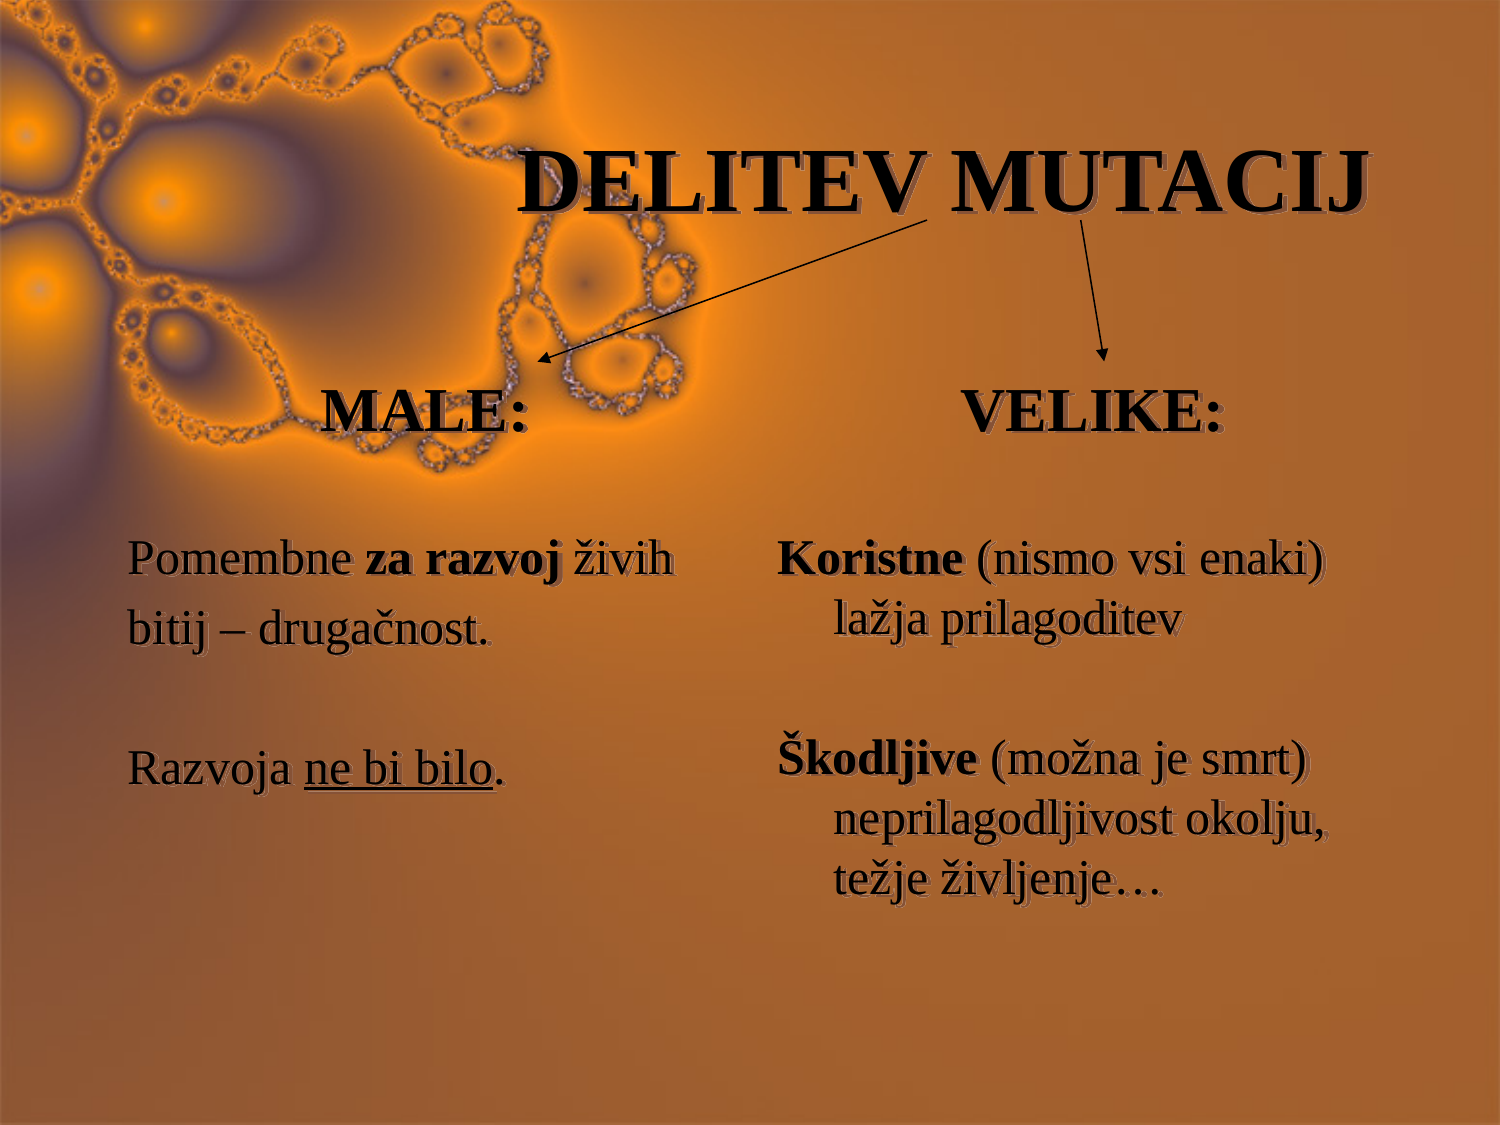

# DELITEV MUTACIJ
MALE:
Pomembne za razvoj živih
bitij – drugačnost.
Razvoja ne bi bilo.
VELIKE:
Koristne (nismo vsi enaki) lažja prilagoditev
Škodljive (možna je smrt) neprilagodljivost okolju, težje življenje…